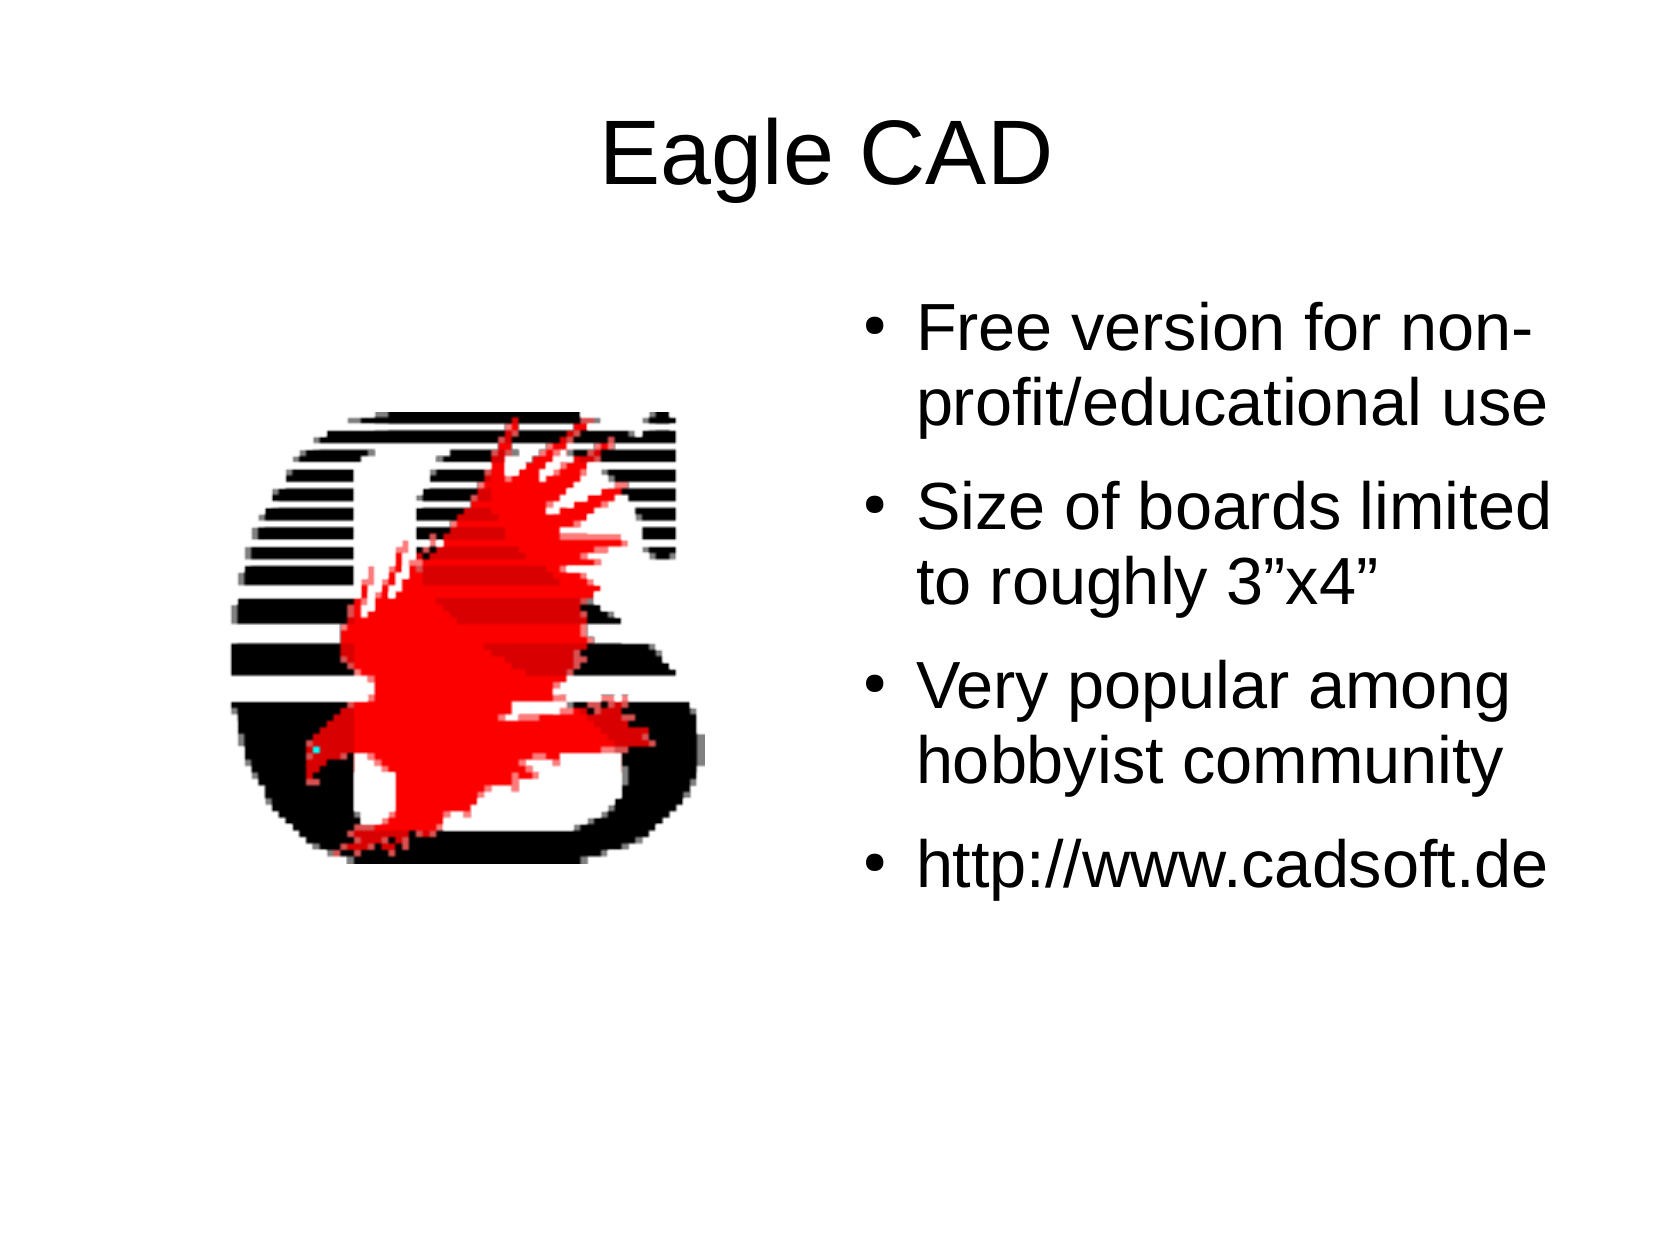

# Eagle CAD
Free version for non-profit/educational use
Size of boards limited to roughly 3”x4”
Very popular among hobbyist community
http://www.cadsoft.de